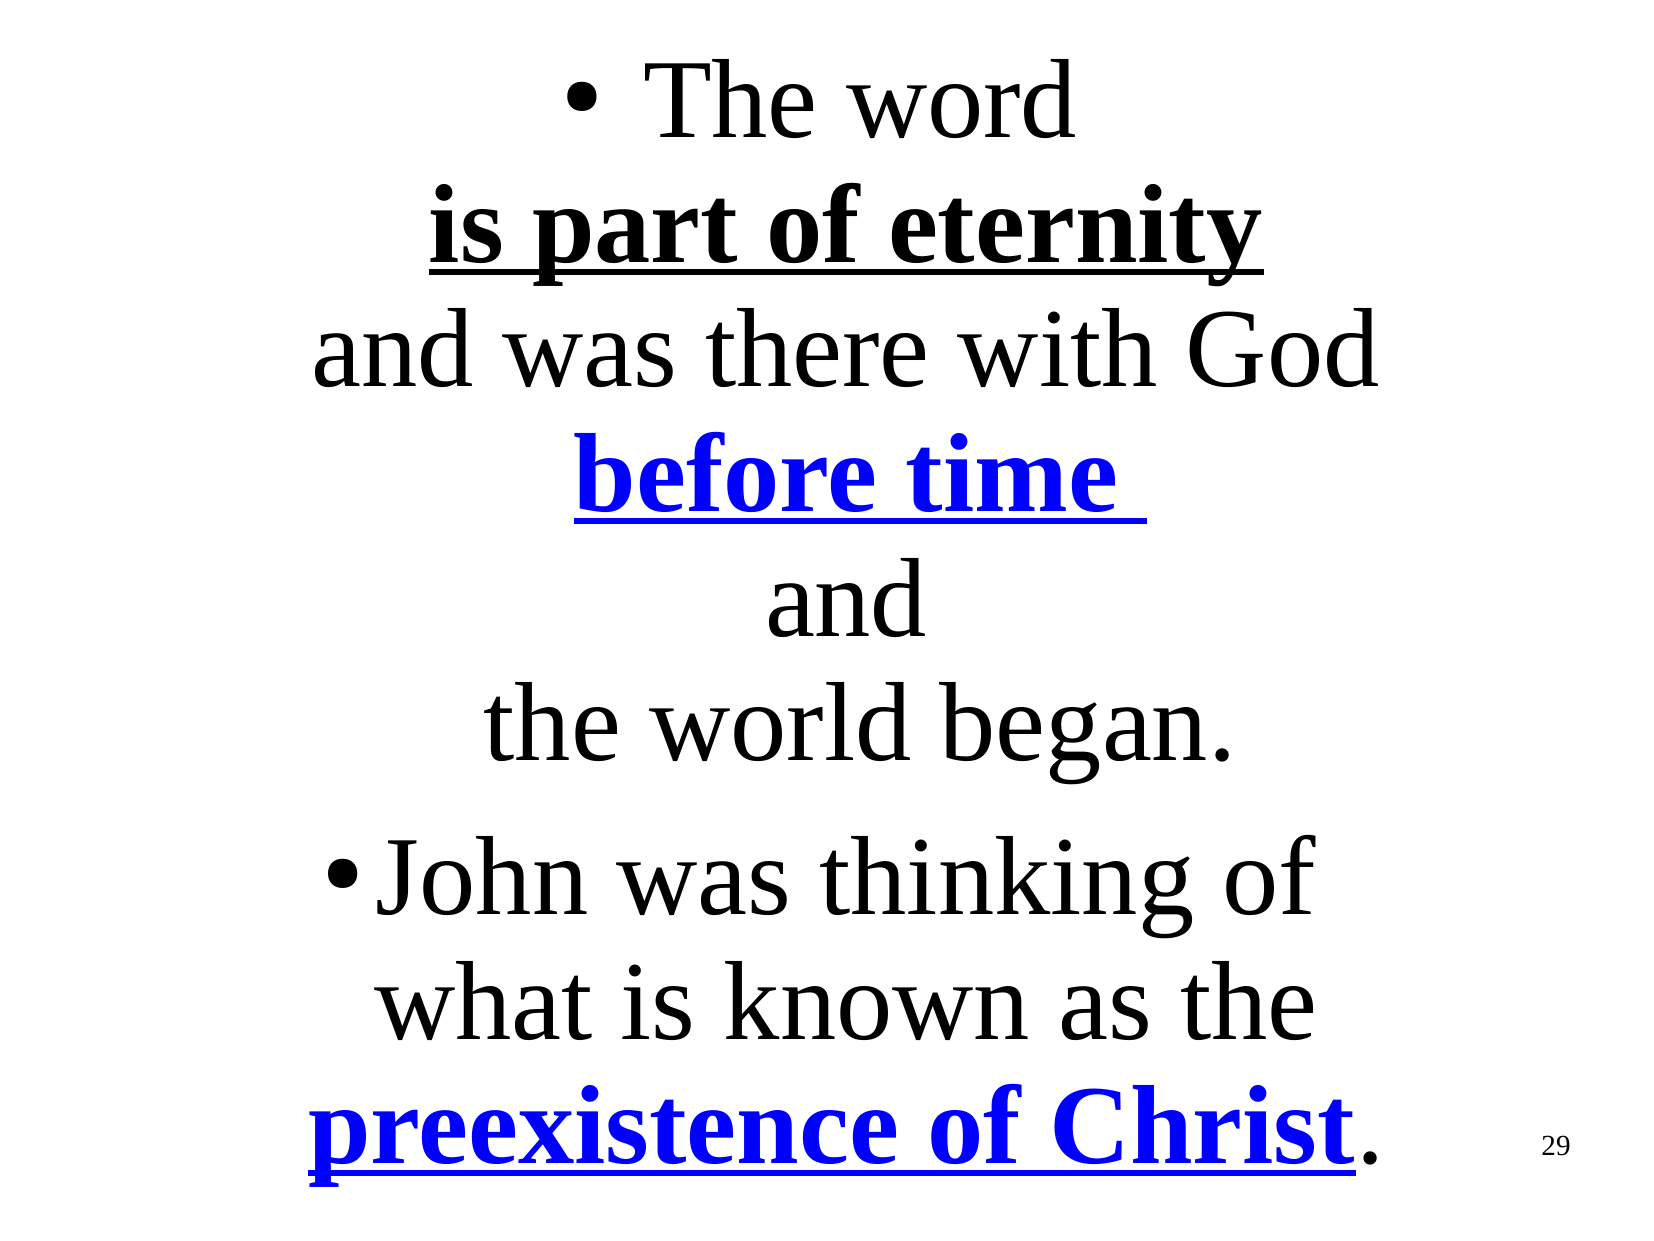

# The word is part of eternity and was there with God before time and the world began.
John was thinking of
what is known as the
preexistence of Christ.
29